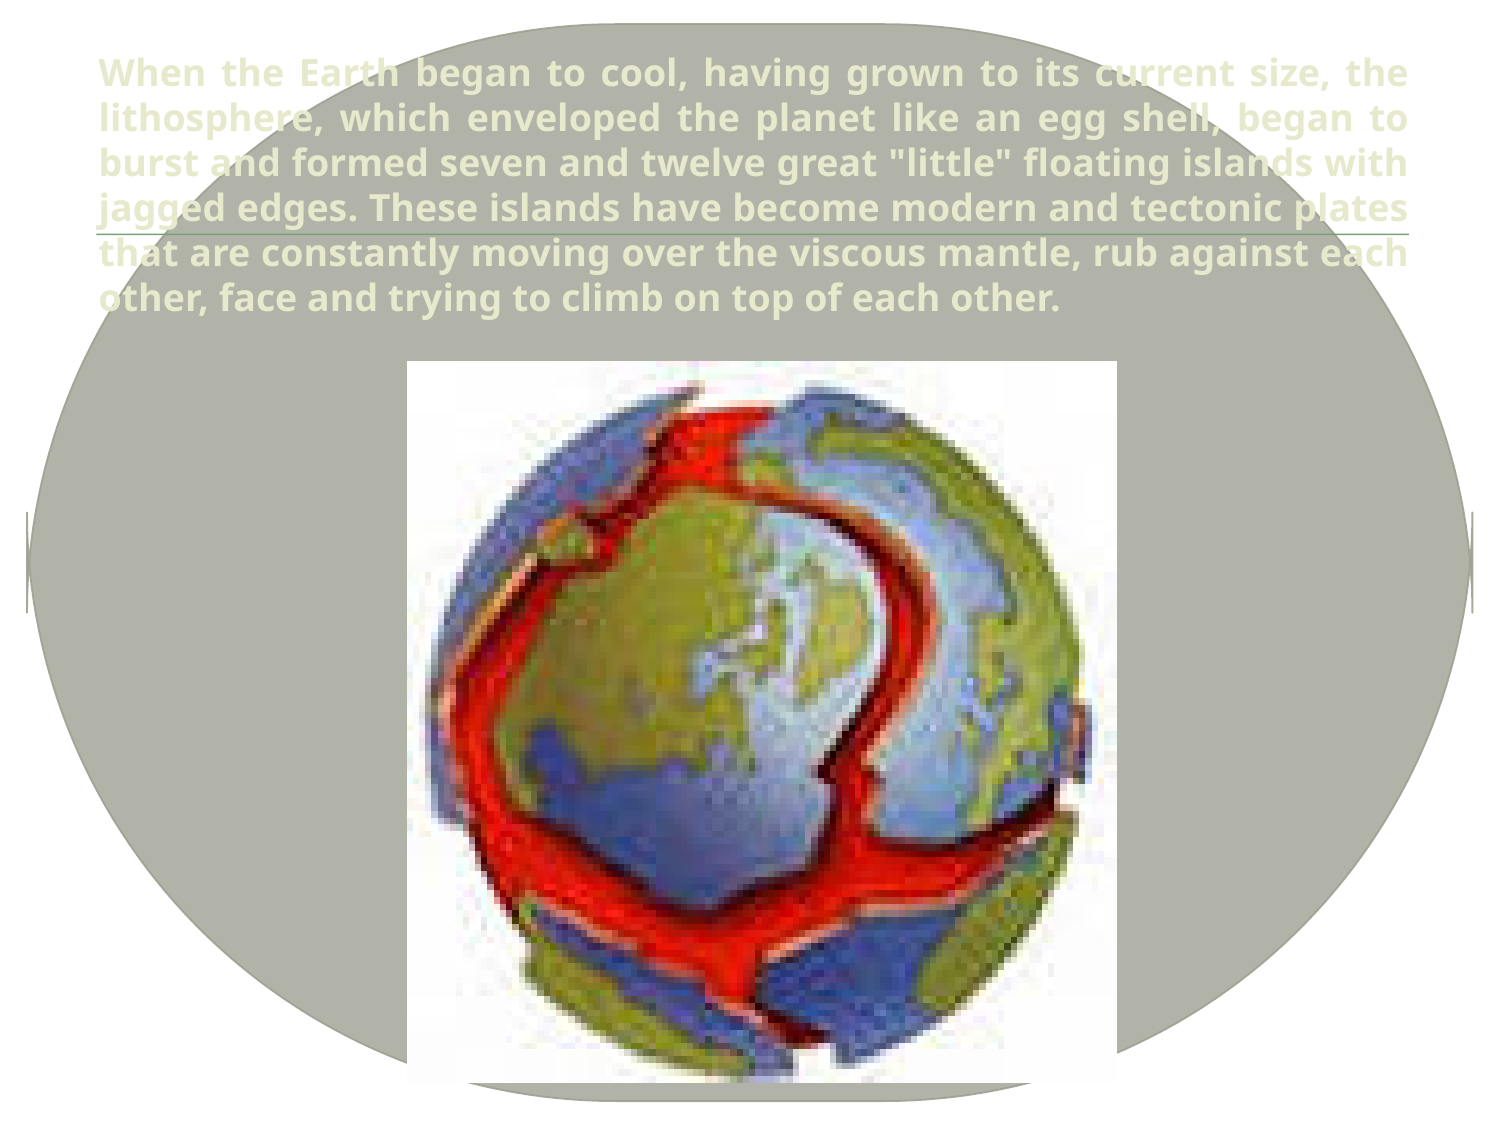

# When the Earth began to cool, having grown to its current size, the lithosphere, which enveloped the planet like an egg shell, began to burst and formed seven and twelve great "little" floating islands with jagged edges. These islands have become modern and tectonic plates that are constantly moving over the viscous mantle, rub against each other, face and trying to climb on top of each other.